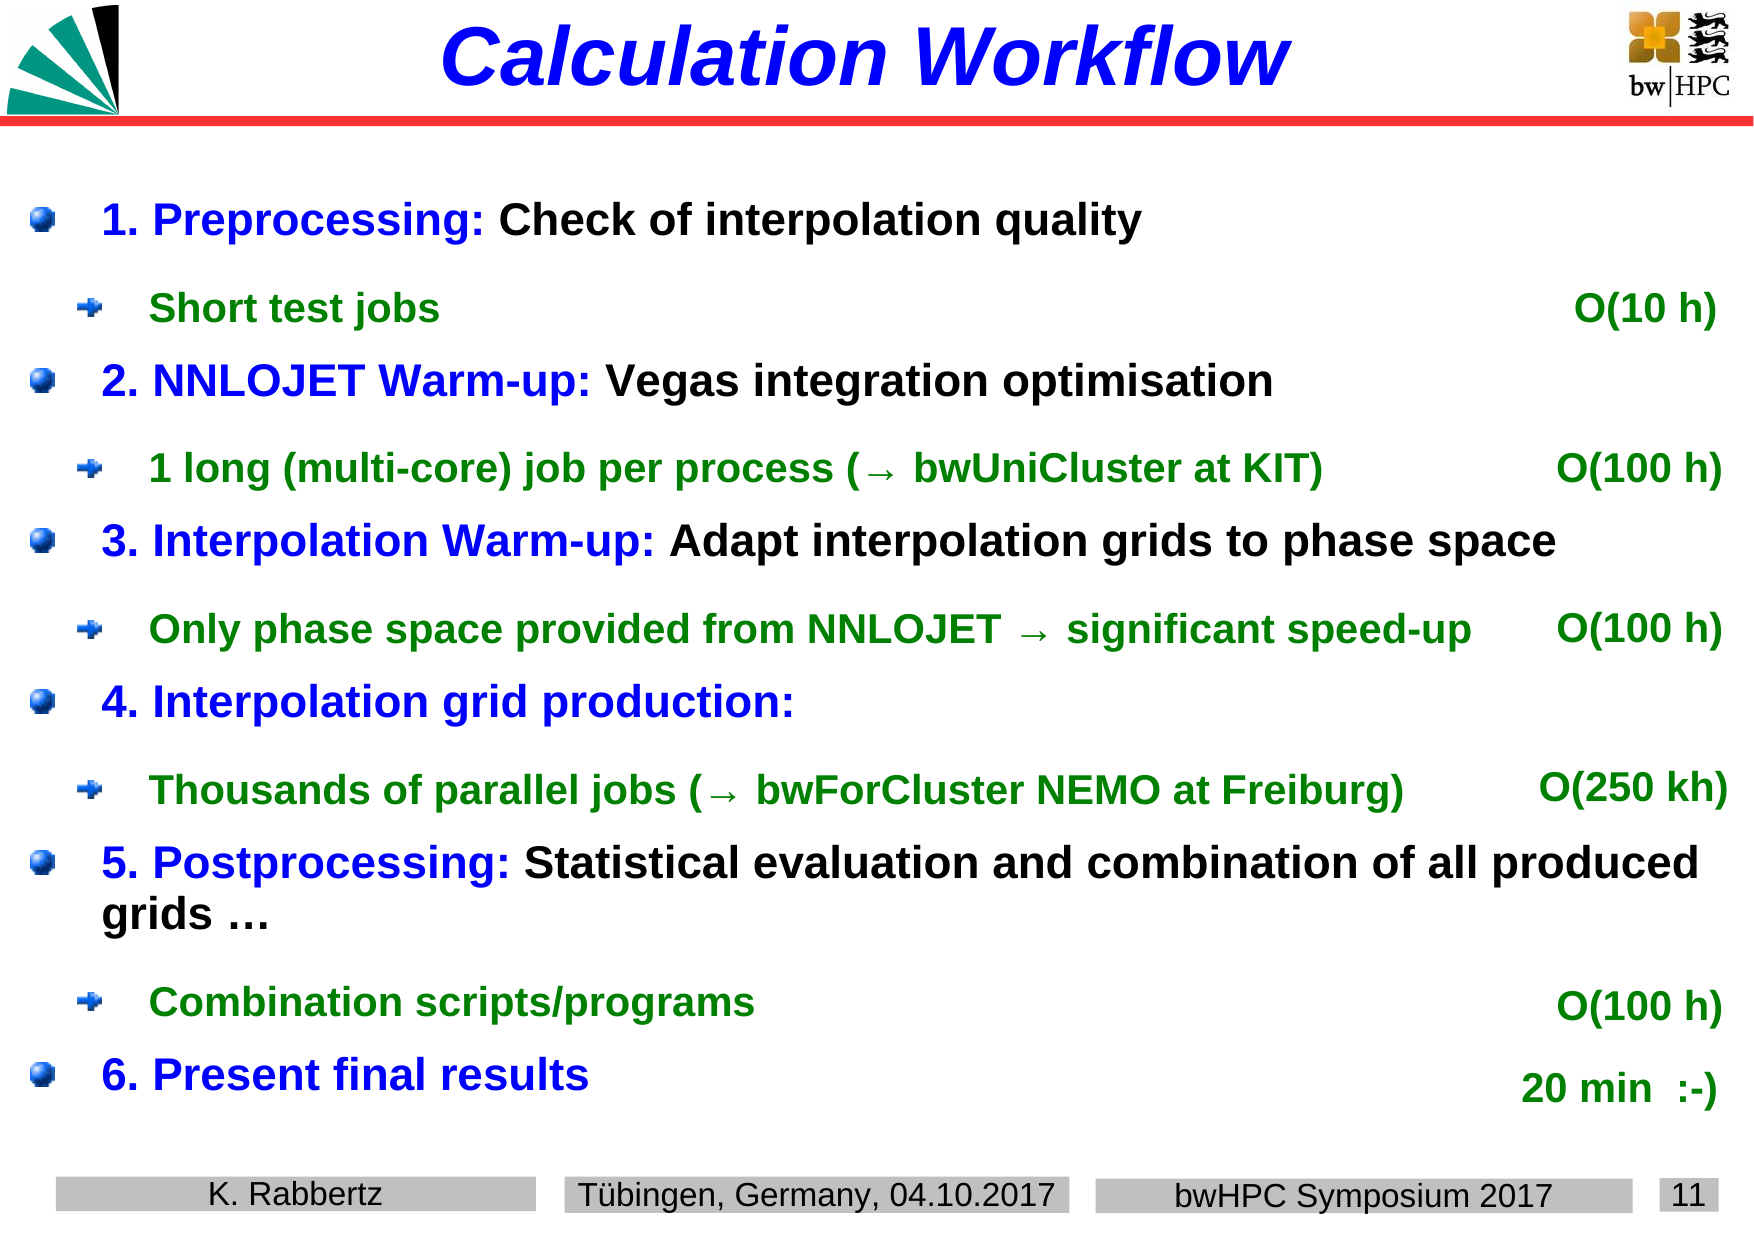

# Calculation Workflow
1. Preprocessing: Check of interpolation quality
Short test jobs
2. NNLOJET Warm-up: Vegas integration optimisation
1 long (multi-core) job per process (→ bwUniCluster at KIT)
3. Interpolation Warm-up: Adapt interpolation grids to phase space
Only phase space provided from NNLOJET → significant speed-up
4. Interpolation grid production:
Thousands of parallel jobs (→ bwForCluster NEMO at Freiburg)
5. Postprocessing: Statistical evaluation and combination of all produced grids …
Combination scripts/programs
6. Present final results
O(10 h)
O(100 h)
O(100 h)
O(250 kh)
O(100 h)
20 min :-)